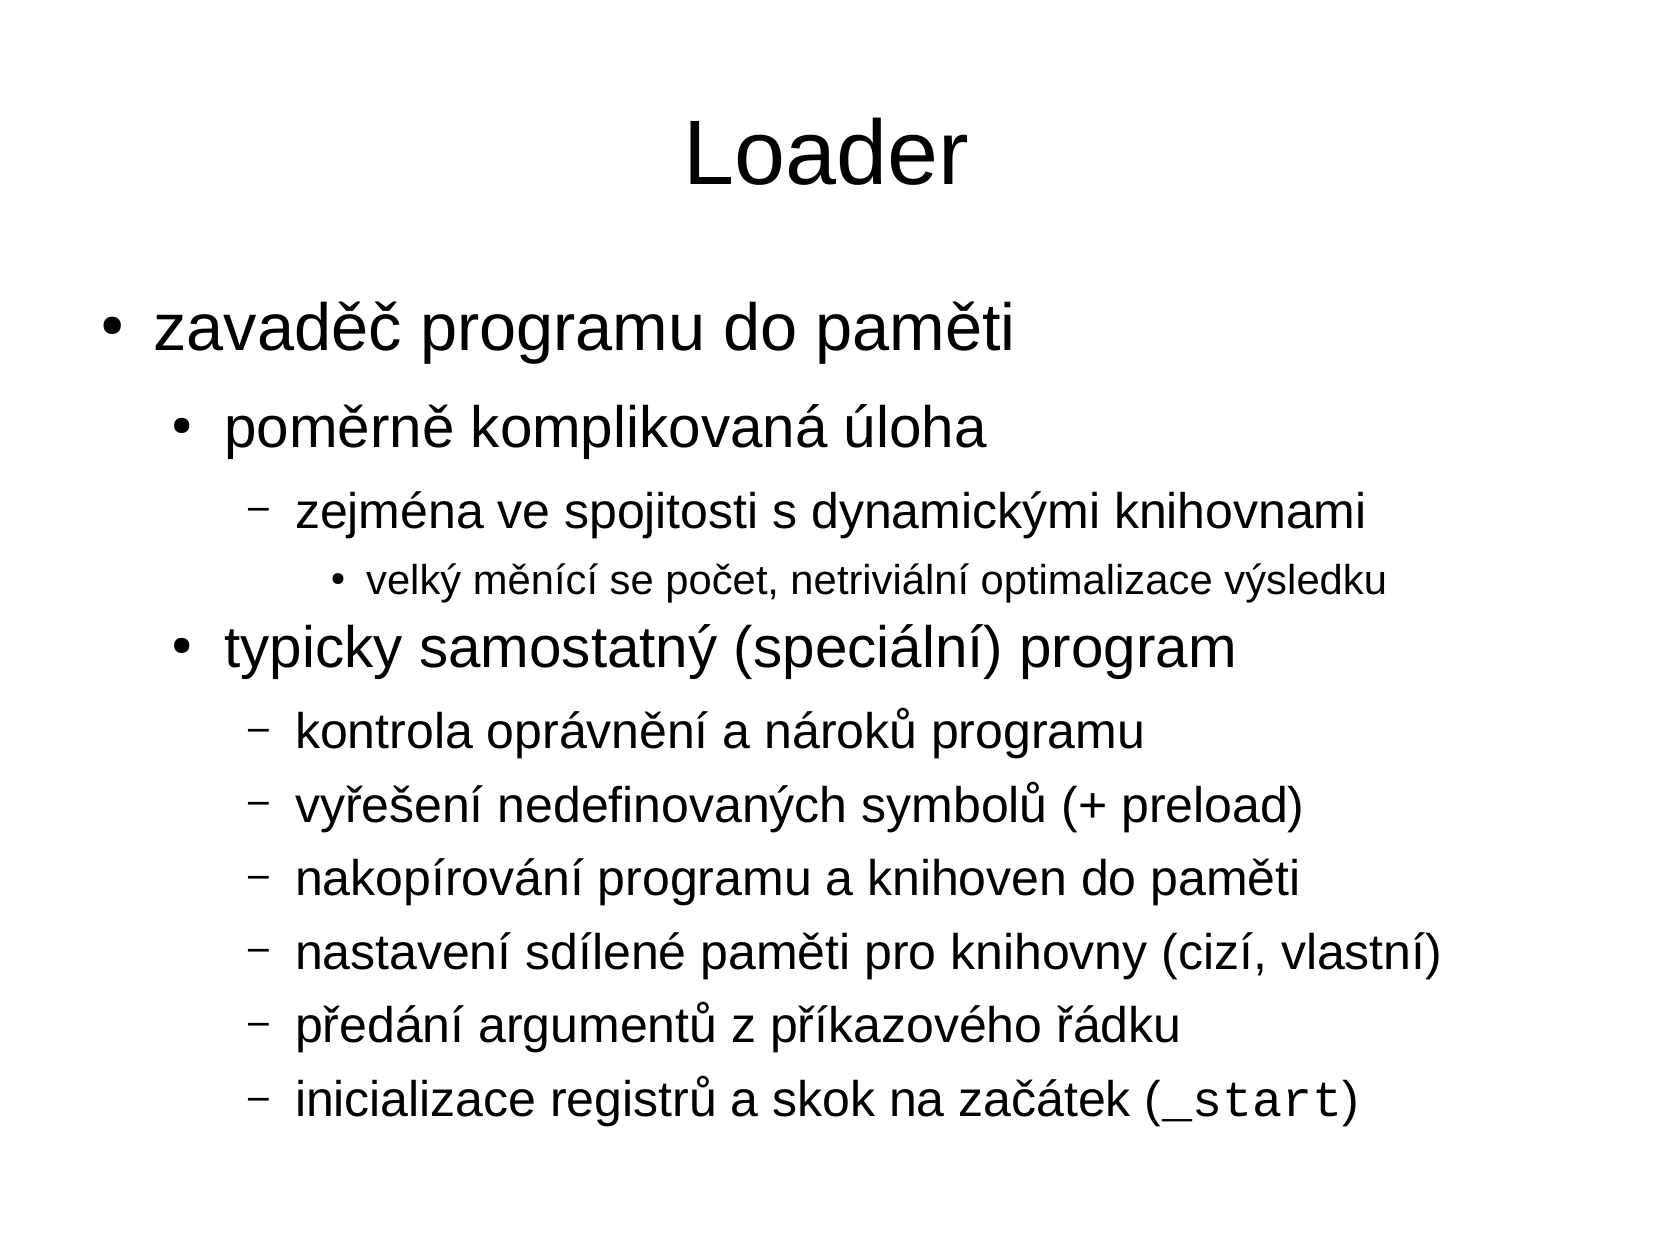

# Loader
zavaděč programu do paměti
poměrně komplikovaná úloha
zejména ve spojitosti s dynamickými knihovnami
velký měnící se počet, netriviální optimalizace výsledku
typicky samostatný (speciální) program
kontrola oprávnění a nároků programu
vyřešení nedefinovaných symbolů (+ preload)
nakopírování programu a knihoven do paměti
nastavení sdílené paměti pro knihovny (cizí, vlastní)
předání argumentů z příkazového řádku
inicializace registrů a skok na začátek (_start)